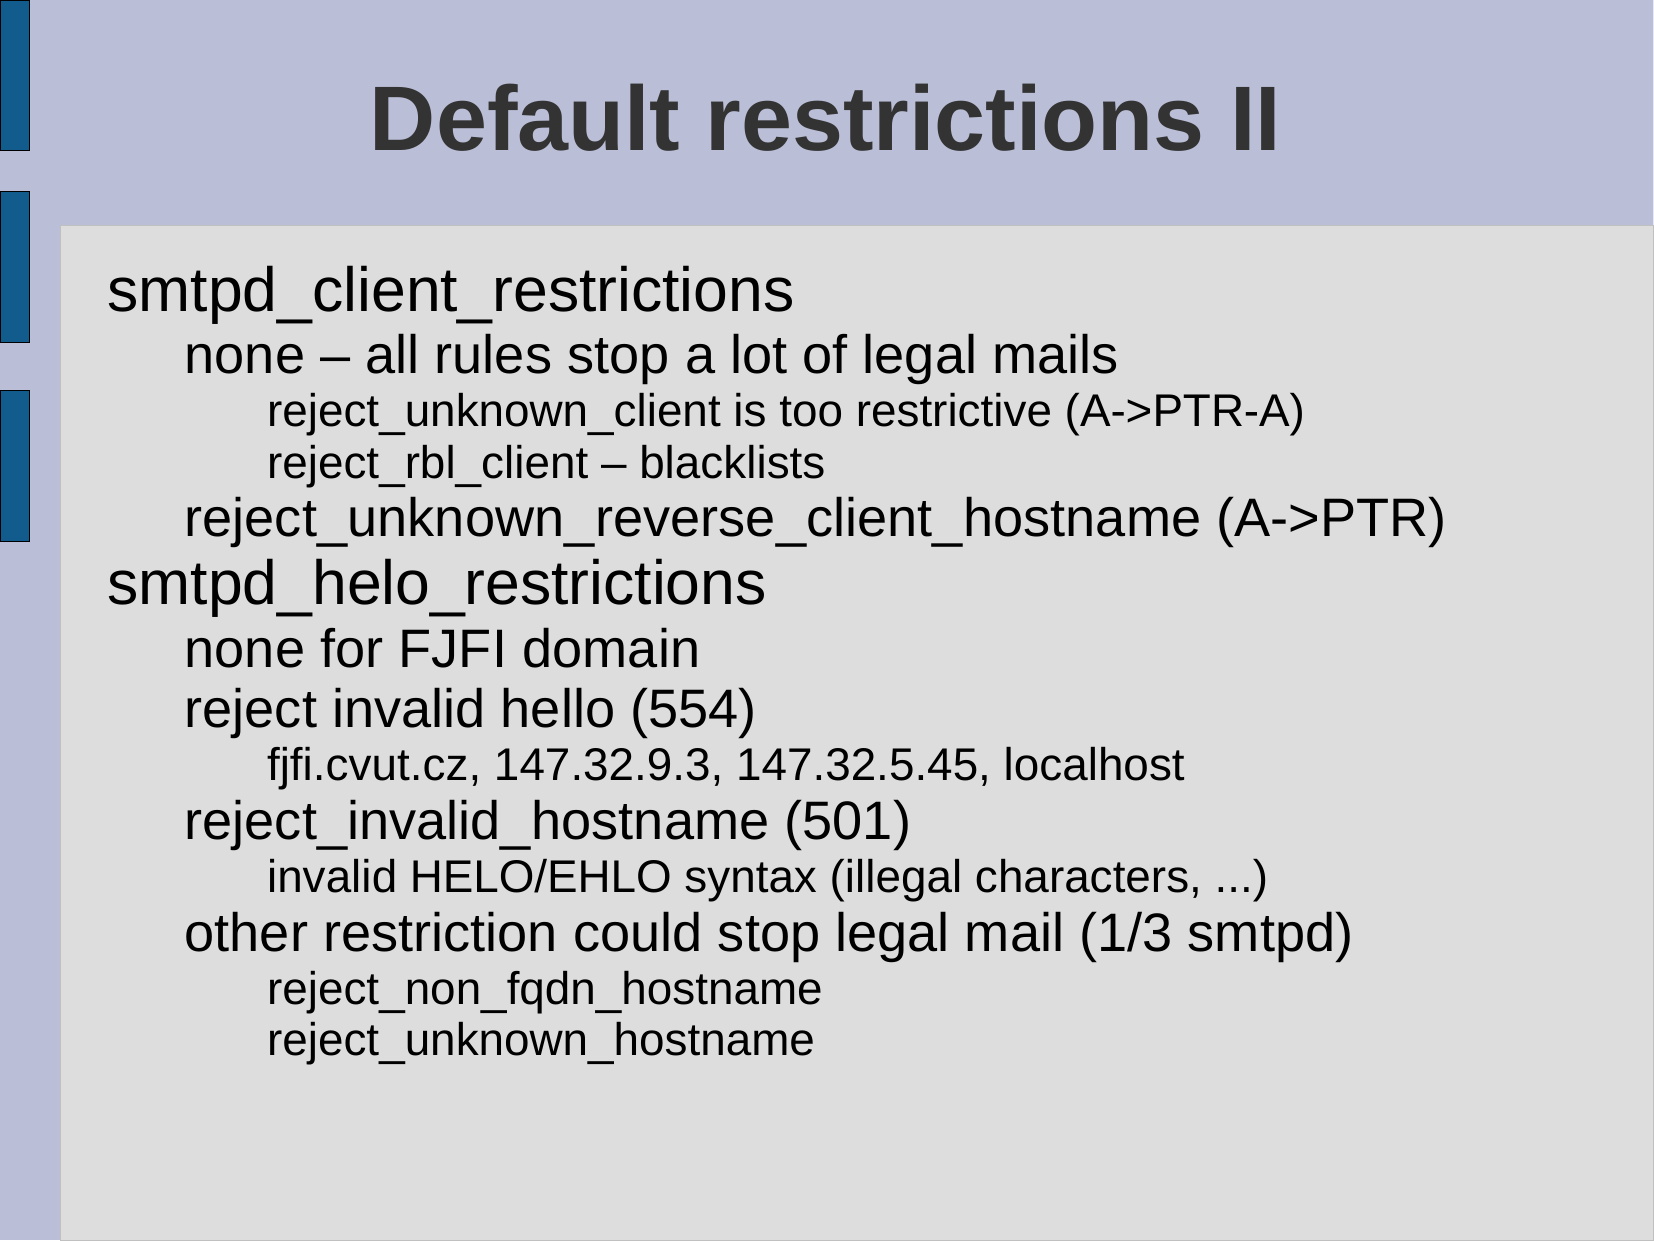

# Default restrictions II
smtpd_client_restrictions
none – all rules stop a lot of legal mails
reject_unknown_client is too restrictive (A->PTR-A)
reject_rbl_client – blacklists
reject_unknown_reverse_client_hostname (A->PTR)
smtpd_helo_restrictions
none for FJFI domain
reject invalid hello (554)
fjfi.cvut.cz, 147.32.9.3, 147.32.5.45, localhost
reject_invalid_hostname (501)
invalid HELO/EHLO syntax (illegal characters, ...)
other restriction could stop legal mail (1/3 smtpd)
reject_non_fqdn_hostname
reject_unknown_hostname